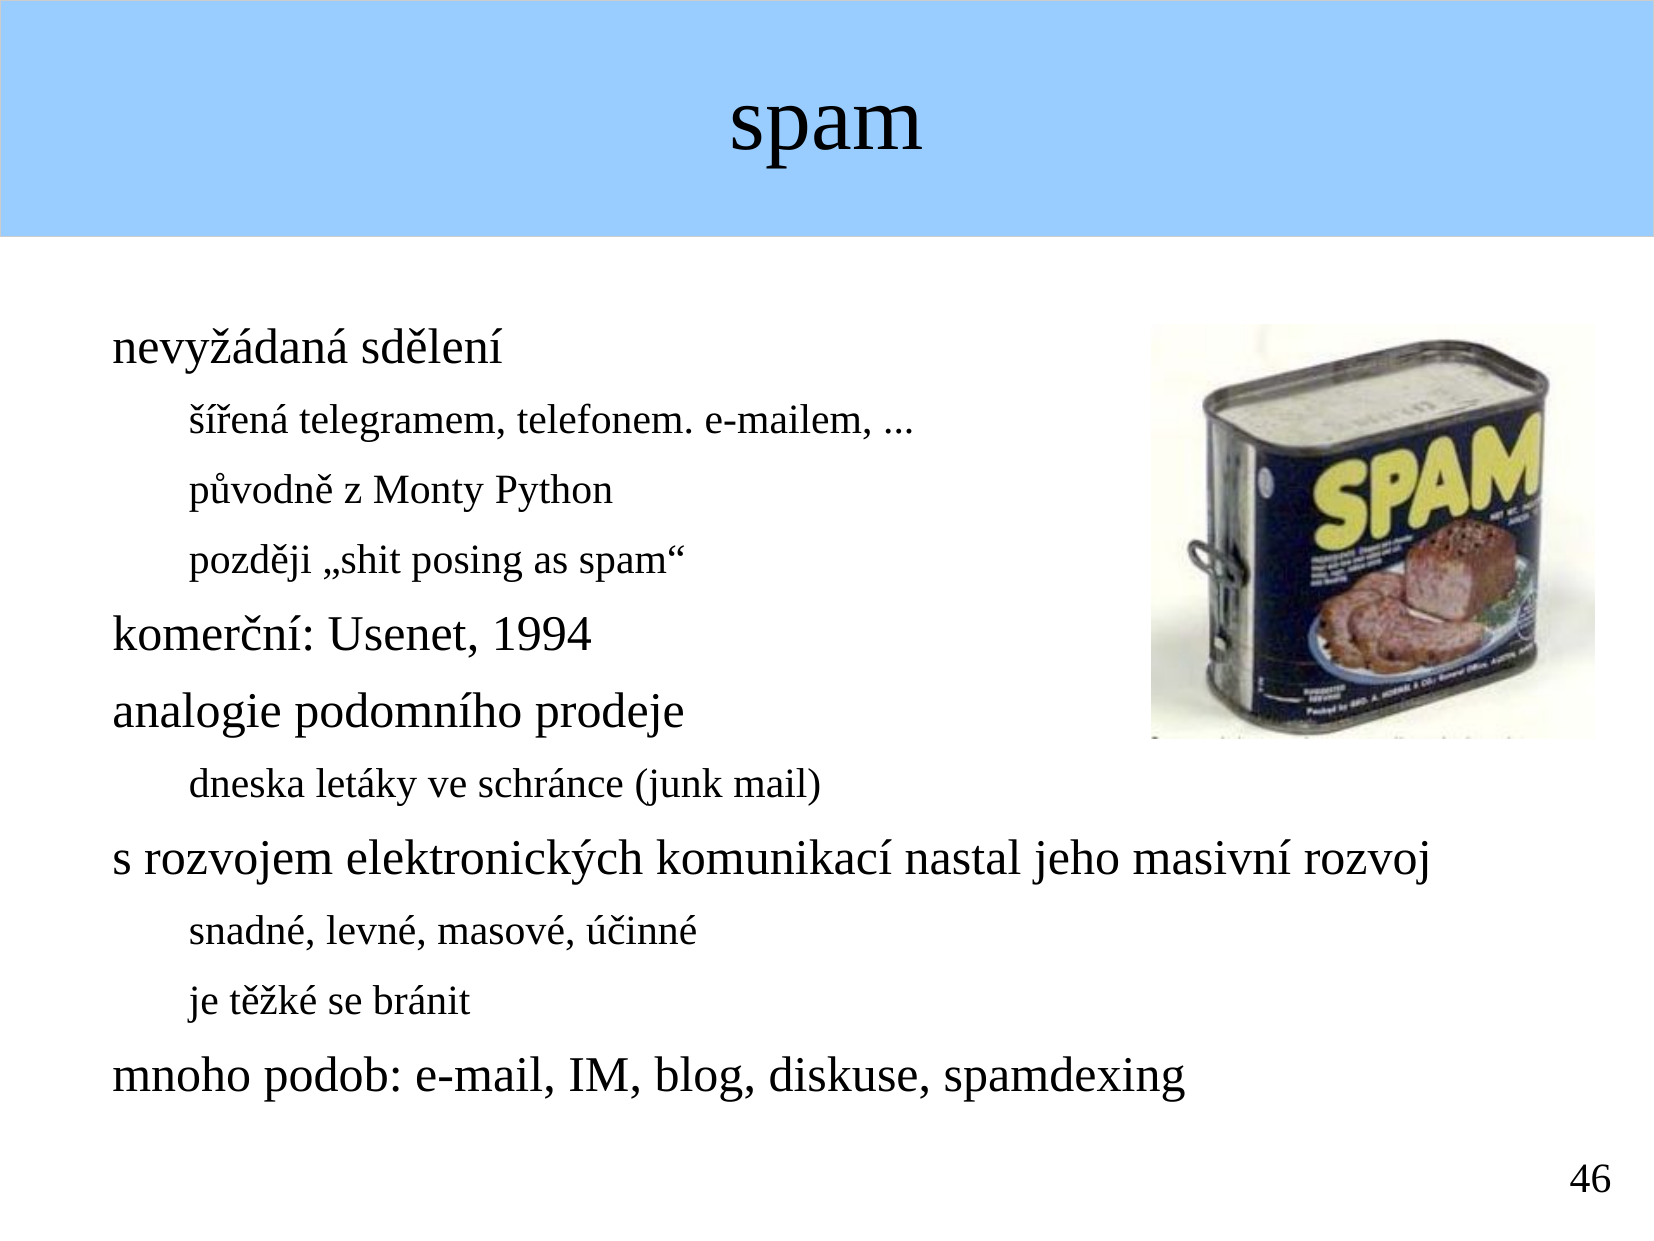

# spam
nevyžádaná sdělení
šířená telegramem, telefonem. e-mailem, ...
původně z Monty Python
později „shit posing as spam“
komerční: Usenet, 1994
analogie podomního prodeje
dneska letáky ve schránce (junk mail)
s rozvojem elektronických komunikací nastal jeho masivní rozvoj
snadné, levné, masové, účinné
je těžké se bránit
mnoho podob: e-mail, IM, blog, diskuse, spamdexing